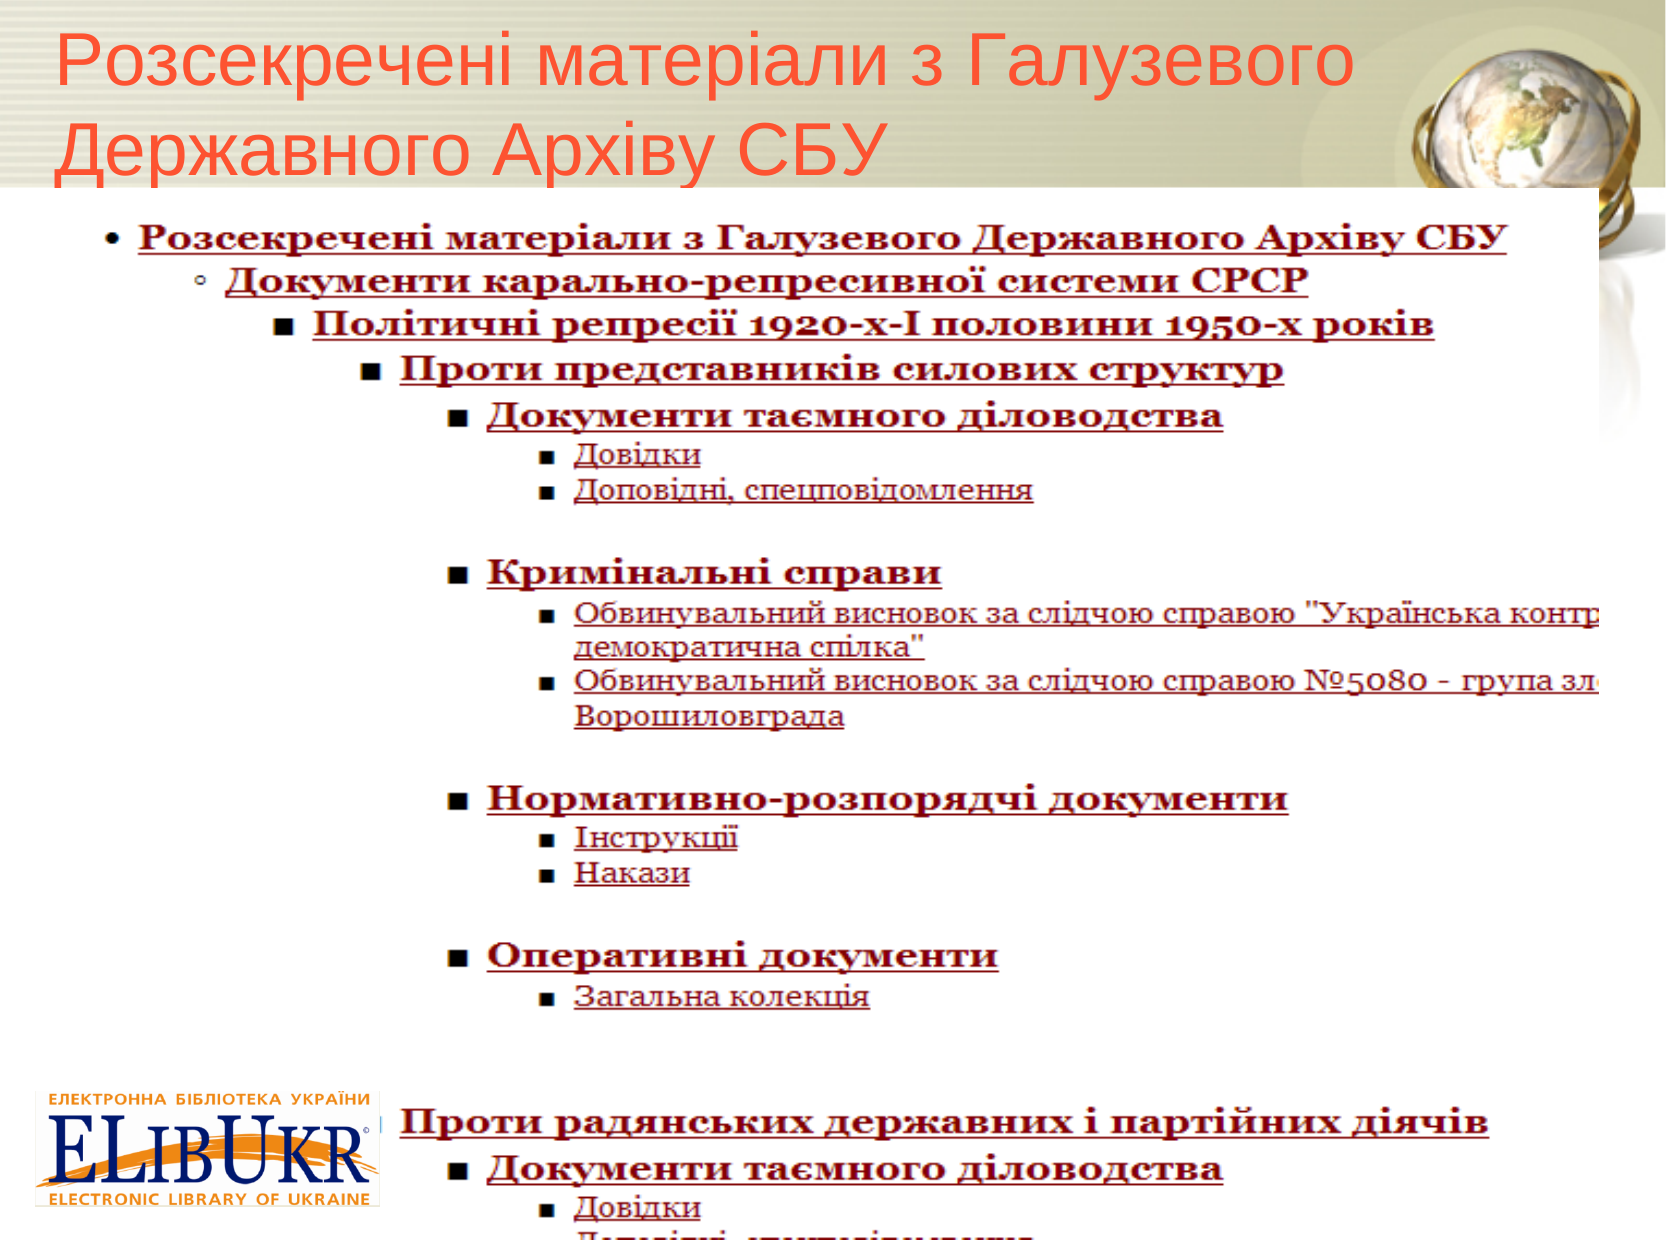

# Розсекречені матеріали з Галузевого Державного Архіву СБУ